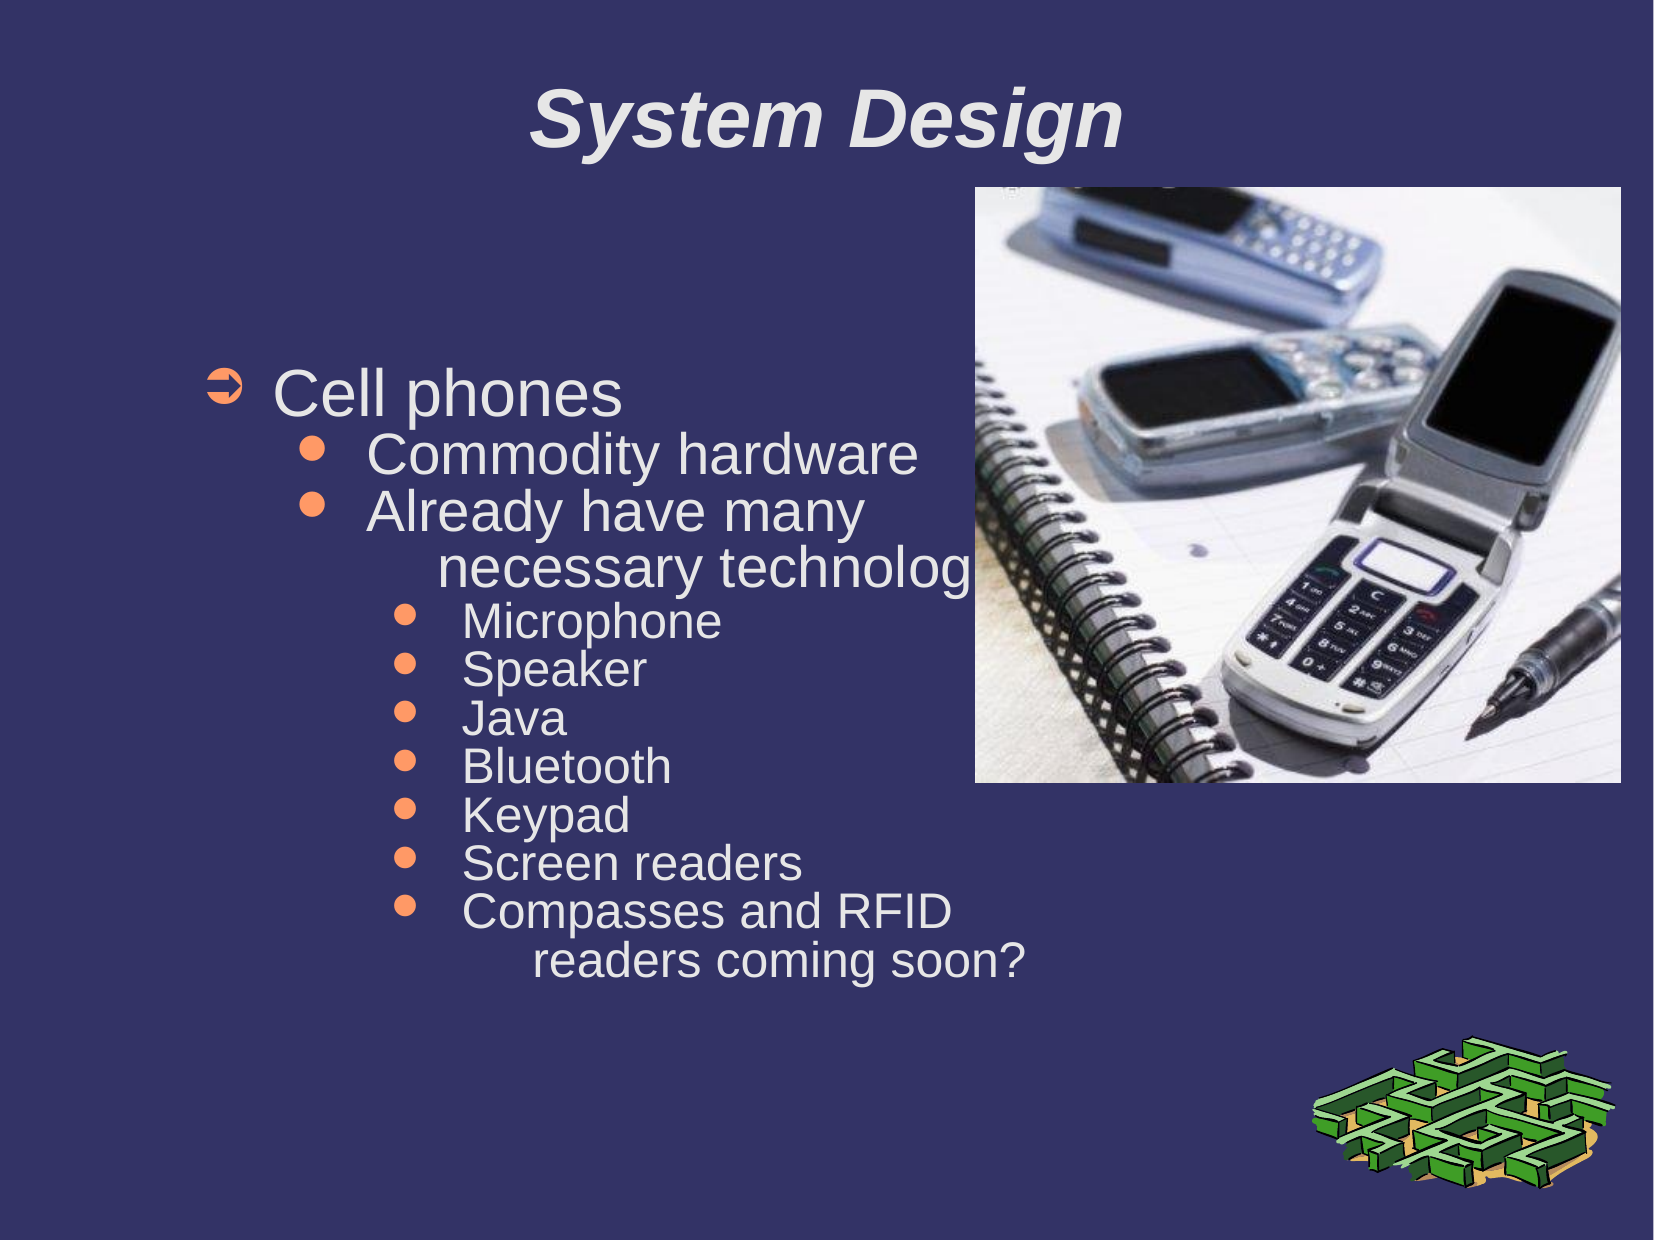

# System Design
Cell phones
Commodity hardware
Already have many necessary technologies
Microphone
Speaker
Java
Bluetooth
Keypad
Screen readers
Compasses and RFID readers coming soon?